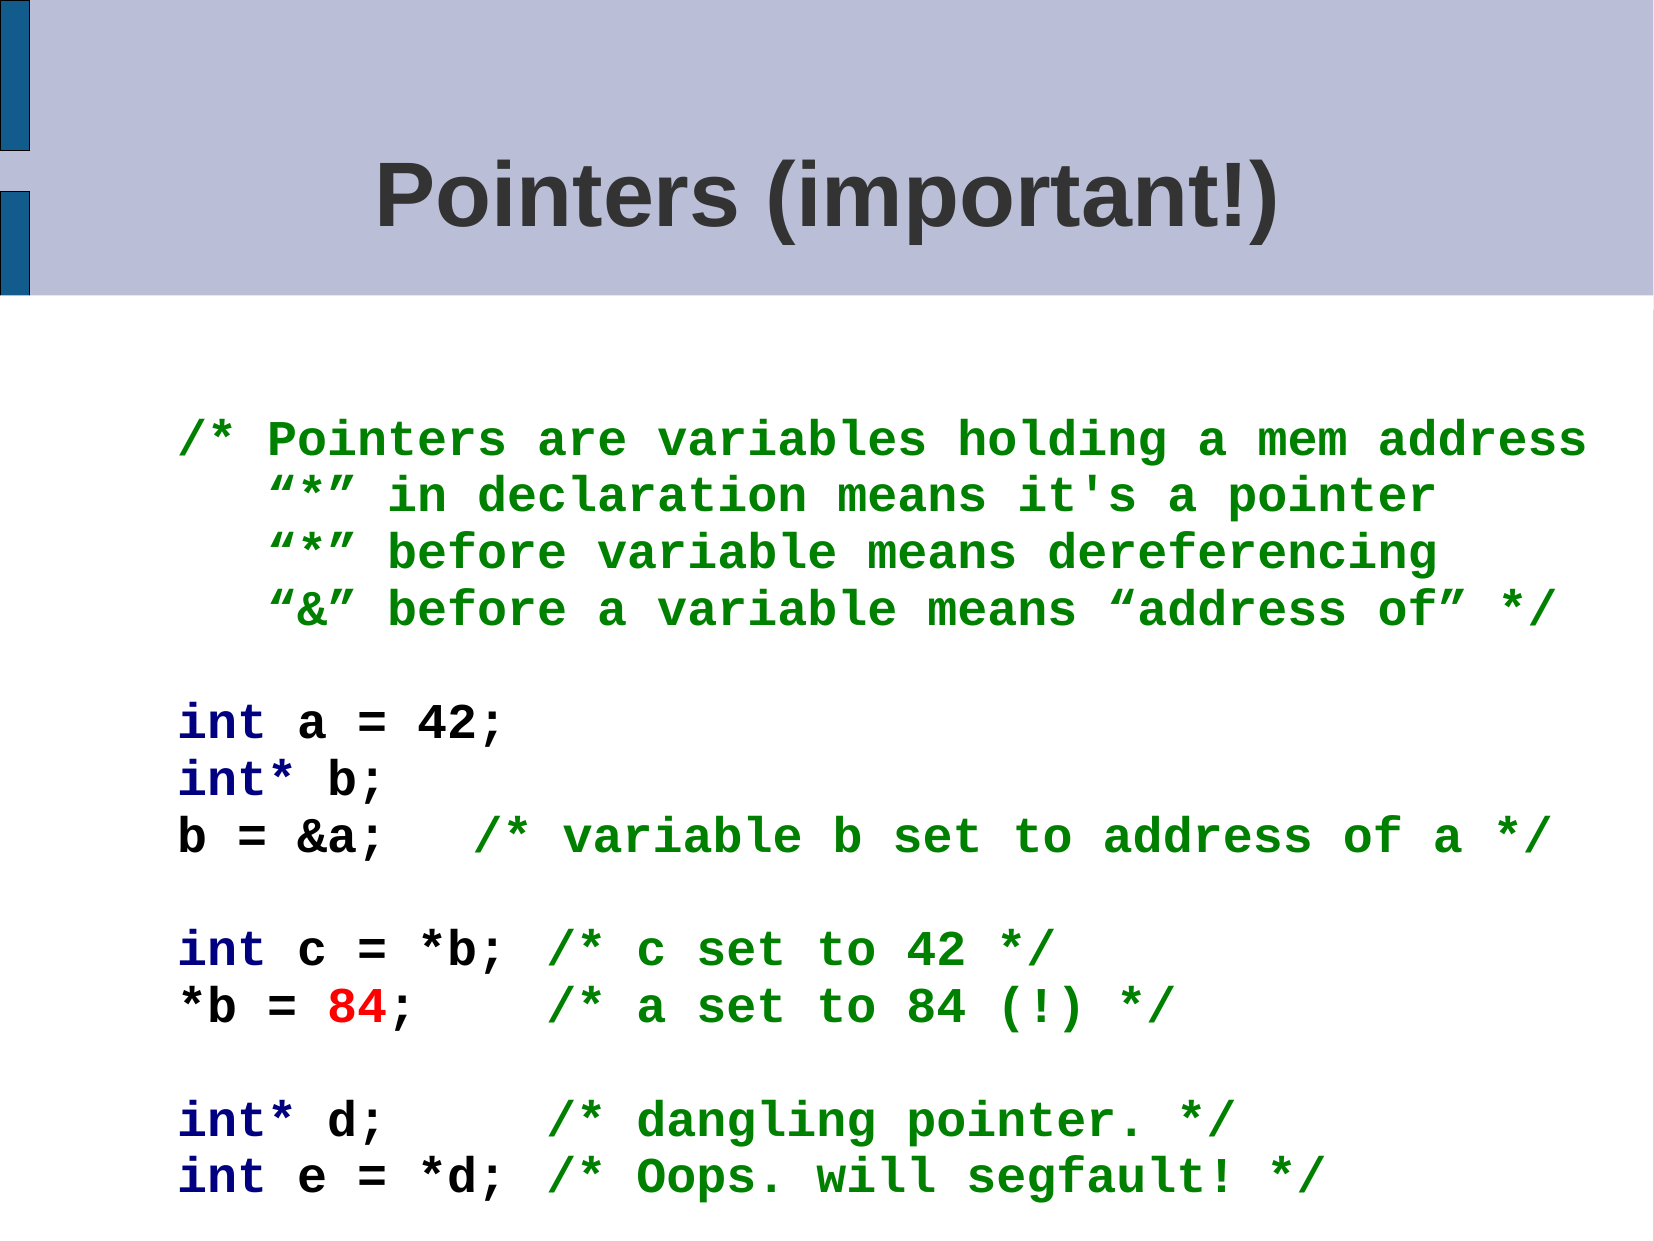

# Pointers (important!)
/* Pointers are variables holding a mem address
 “*” in declaration means it's a pointer
 “*” before variable means dereferencing
 “&” before a variable means “address of” */
int a = 42;
int* b;
b = &a;		/* variable b set to address of a */
int c = *b; 	/* c set to 42 */
*b = 84;		/* a set to 84 (!) */
int* d; 		/* dangling pointer. */
int e = *d; 	/* Oops. will segfault! */